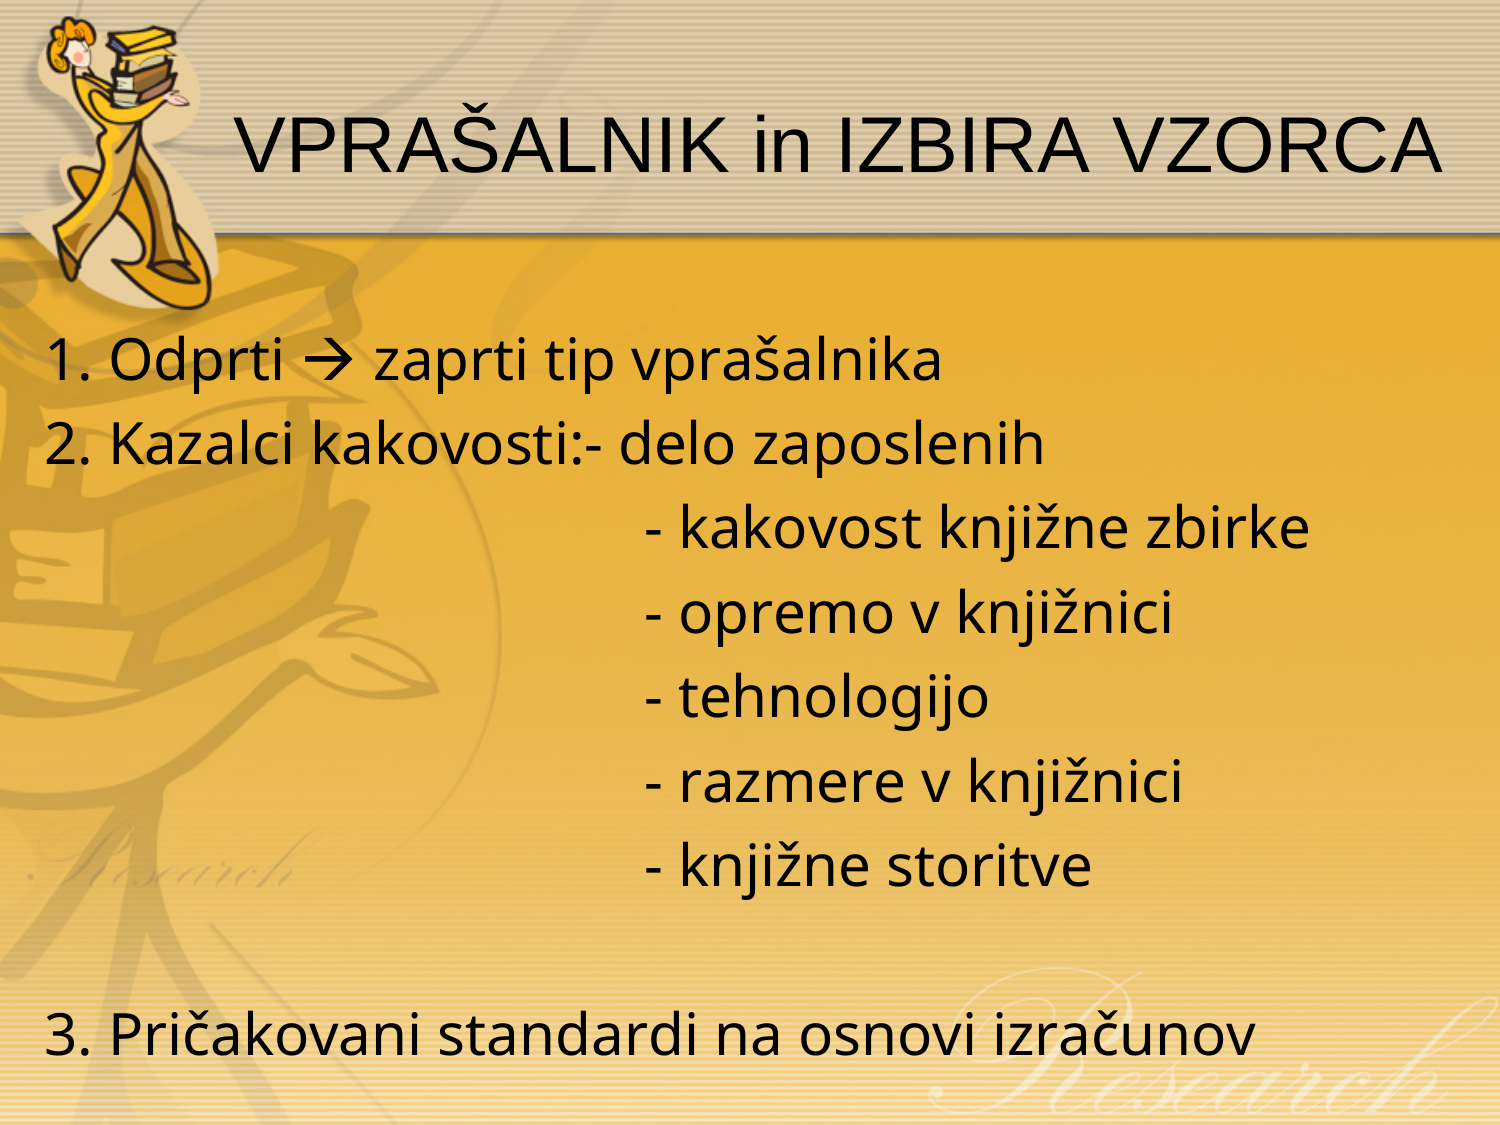

# VPRAŠALNIK in IZBIRA VZORCA
1. Odprti  zaprti tip vprašalnika
2. Kazalci kakovosti:- delo zaposlenih
					- kakovost knjižne zbirke
					- opremo v knjižnici
					- tehnologijo
					- razmere v knjižnici
					- knjižne storitve
3. Pričakovani standardi na osnovi izračunov